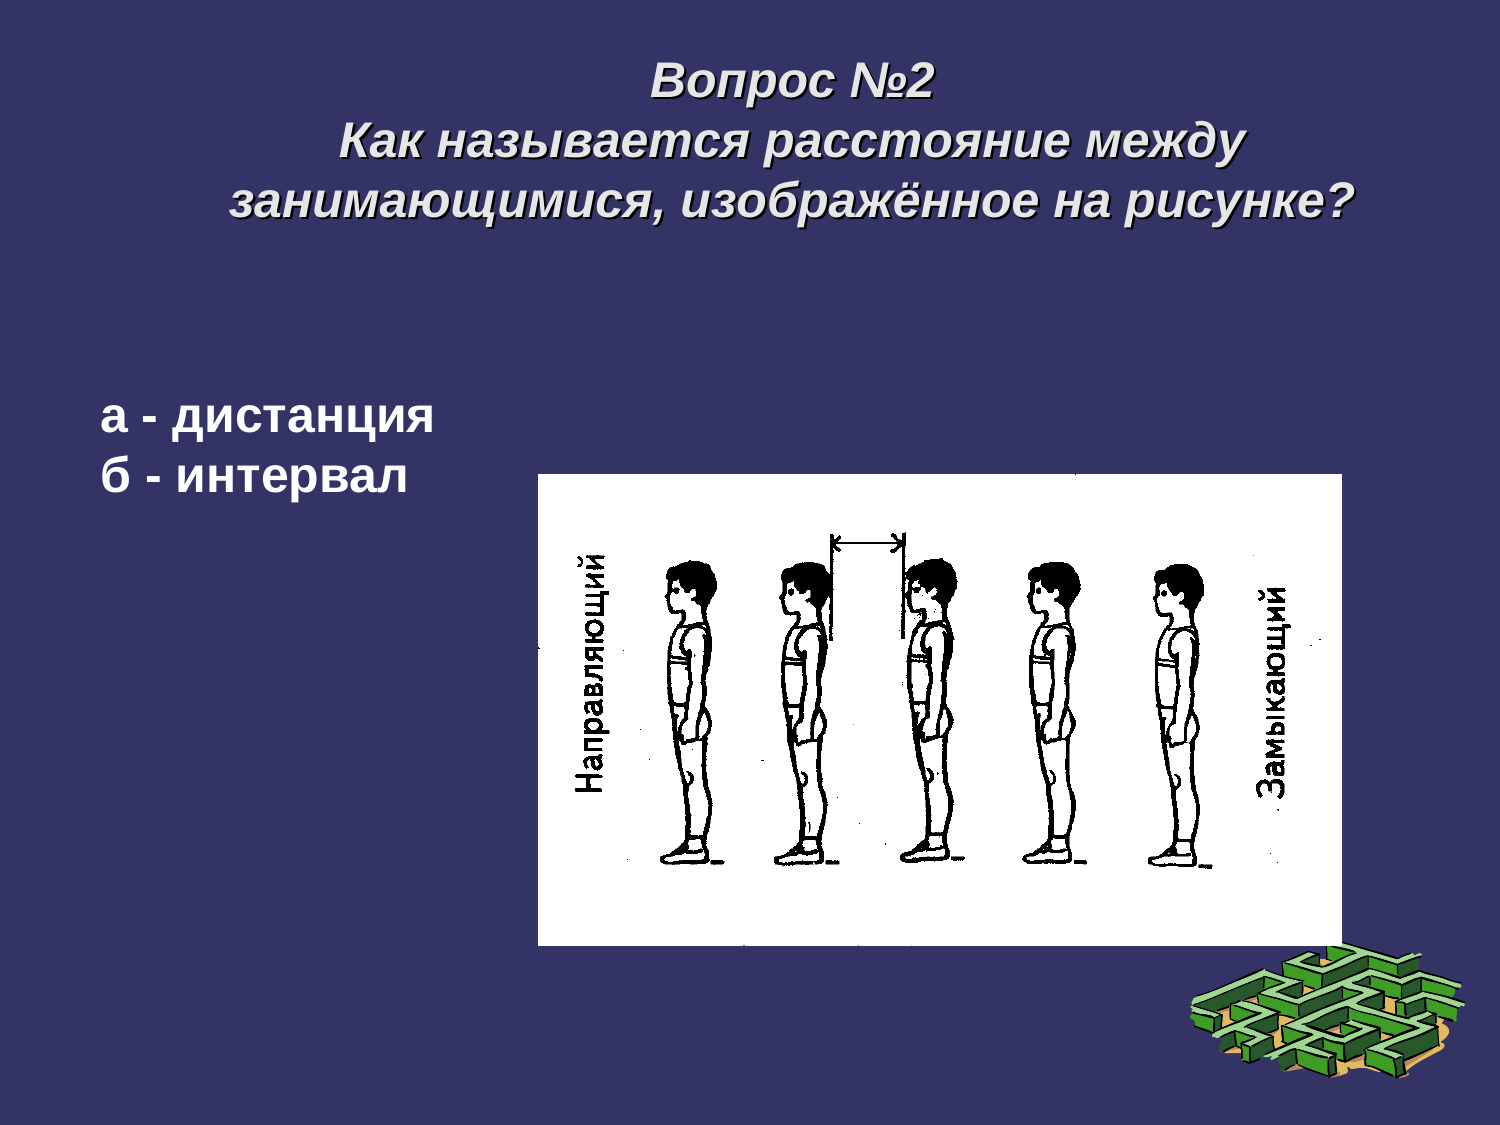

# Вопрос №2 Как называется расстояние между занимающимися, изображённое на рисунке?
а - дистанция
б - интервал